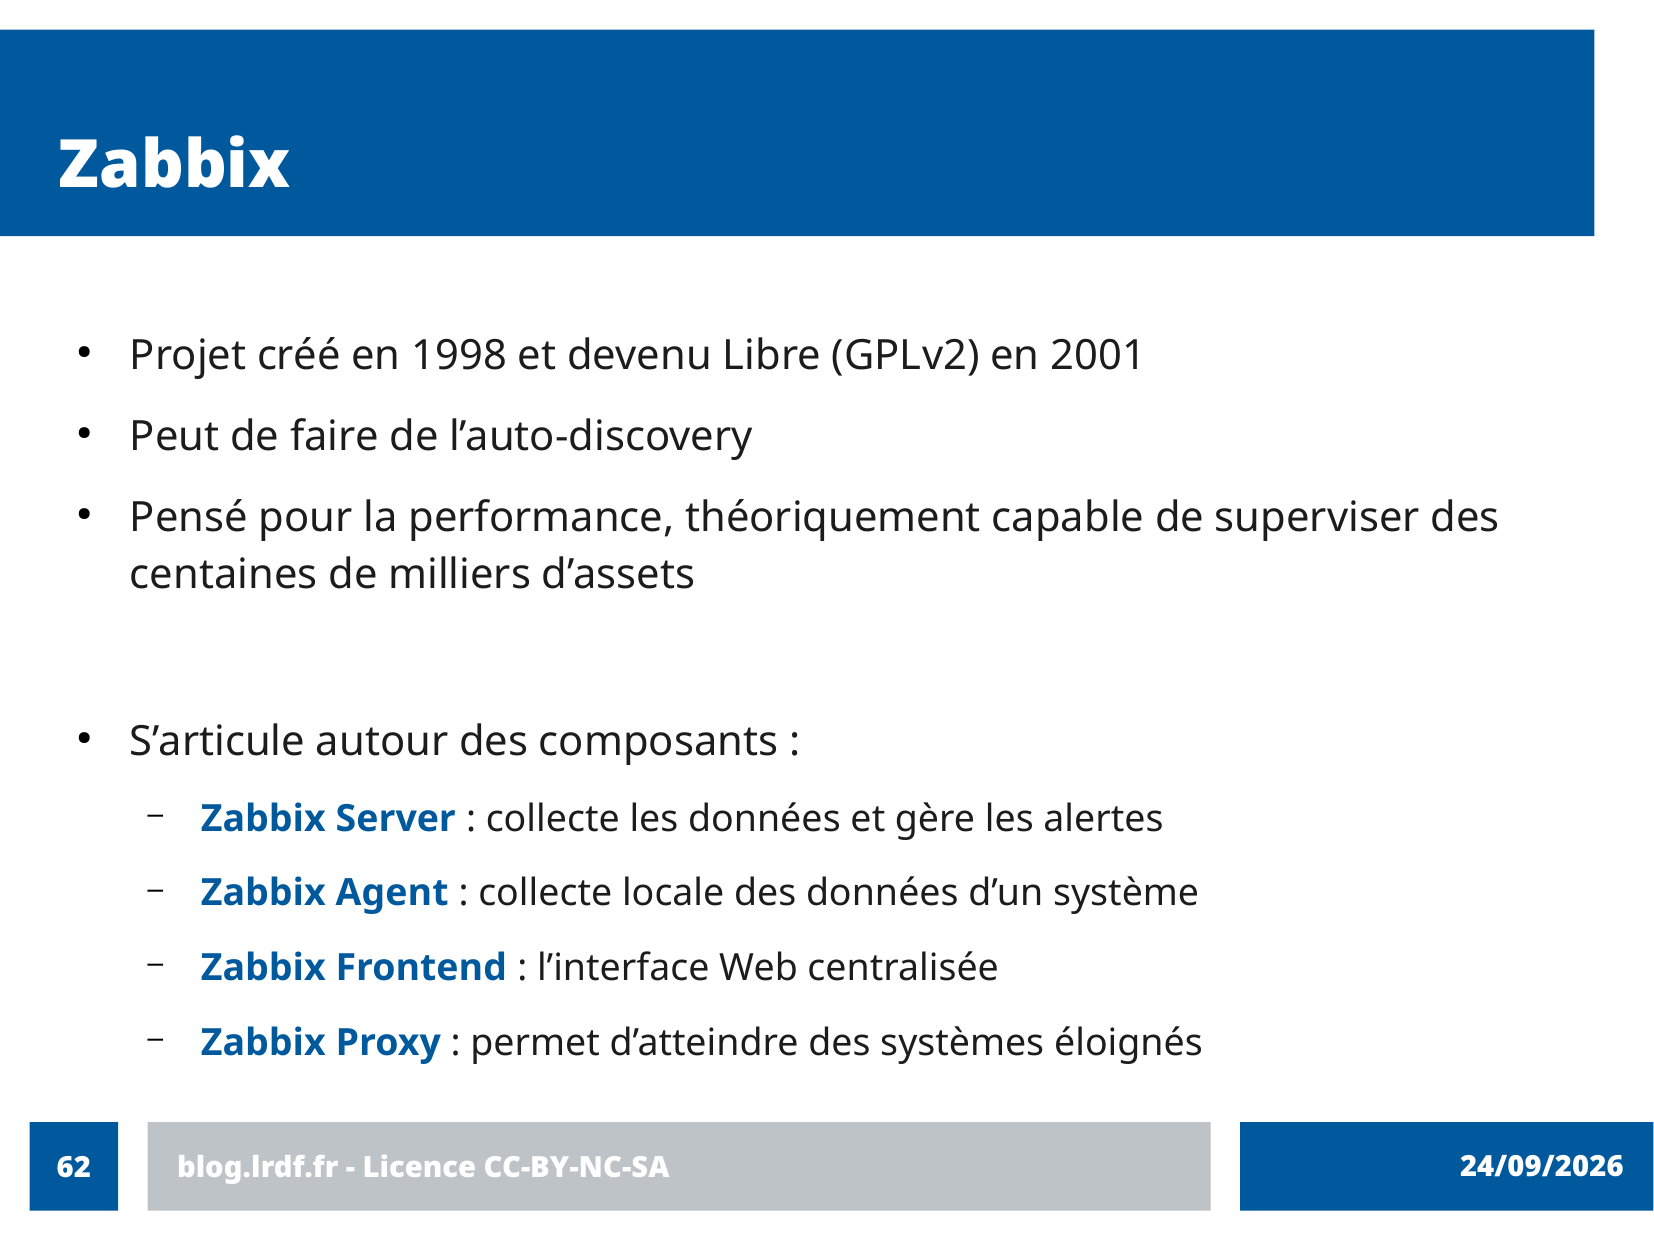

# Zabbix
Projet créé en 1998 et devenu Libre (GPLv2) en 2001
Peut de faire de l’auto-discovery
Pensé pour la performance, théoriquement capable de superviser des centaines de milliers d’assets
S’articule autour des composants :
Zabbix Server : collecte les données et gère les alertes
Zabbix Agent : collecte locale des données d’un système
Zabbix Frontend : l’interface Web centralisée
Zabbix Proxy : permet d’atteindre des systèmes éloignés
62
blog.lrdf.fr - Licence CC-BY-NC-SA